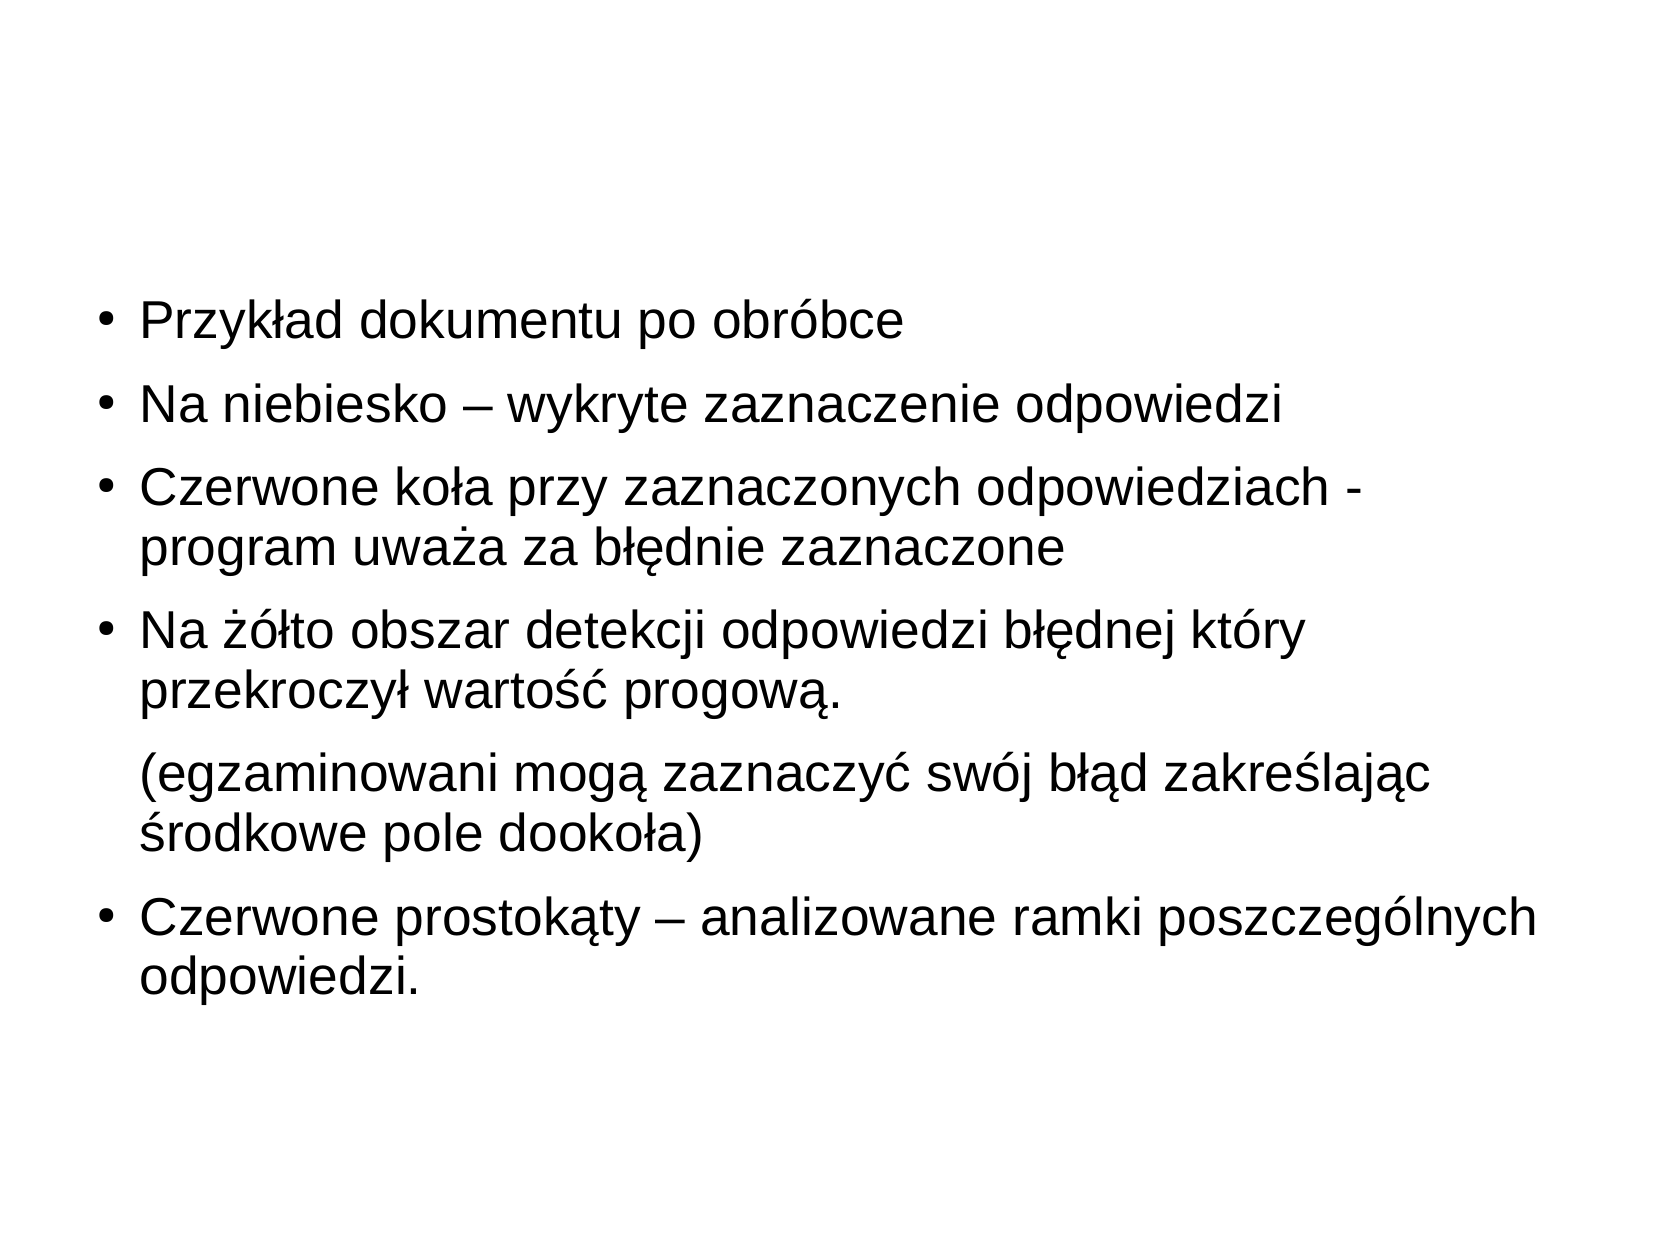

#
Przykład dokumentu po obróbce
Na niebiesko – wykryte zaznaczenie odpowiedzi
Czerwone koła przy zaznaczonych odpowiedziach - program uważa za błędnie zaznaczone
Na żółto obszar detekcji odpowiedzi błędnej który przekroczył wartość progową.
(egzaminowani mogą zaznaczyć swój błąd zakreślając środkowe pole dookoła)
Czerwone prostokąty – analizowane ramki poszczególnych odpowiedzi.